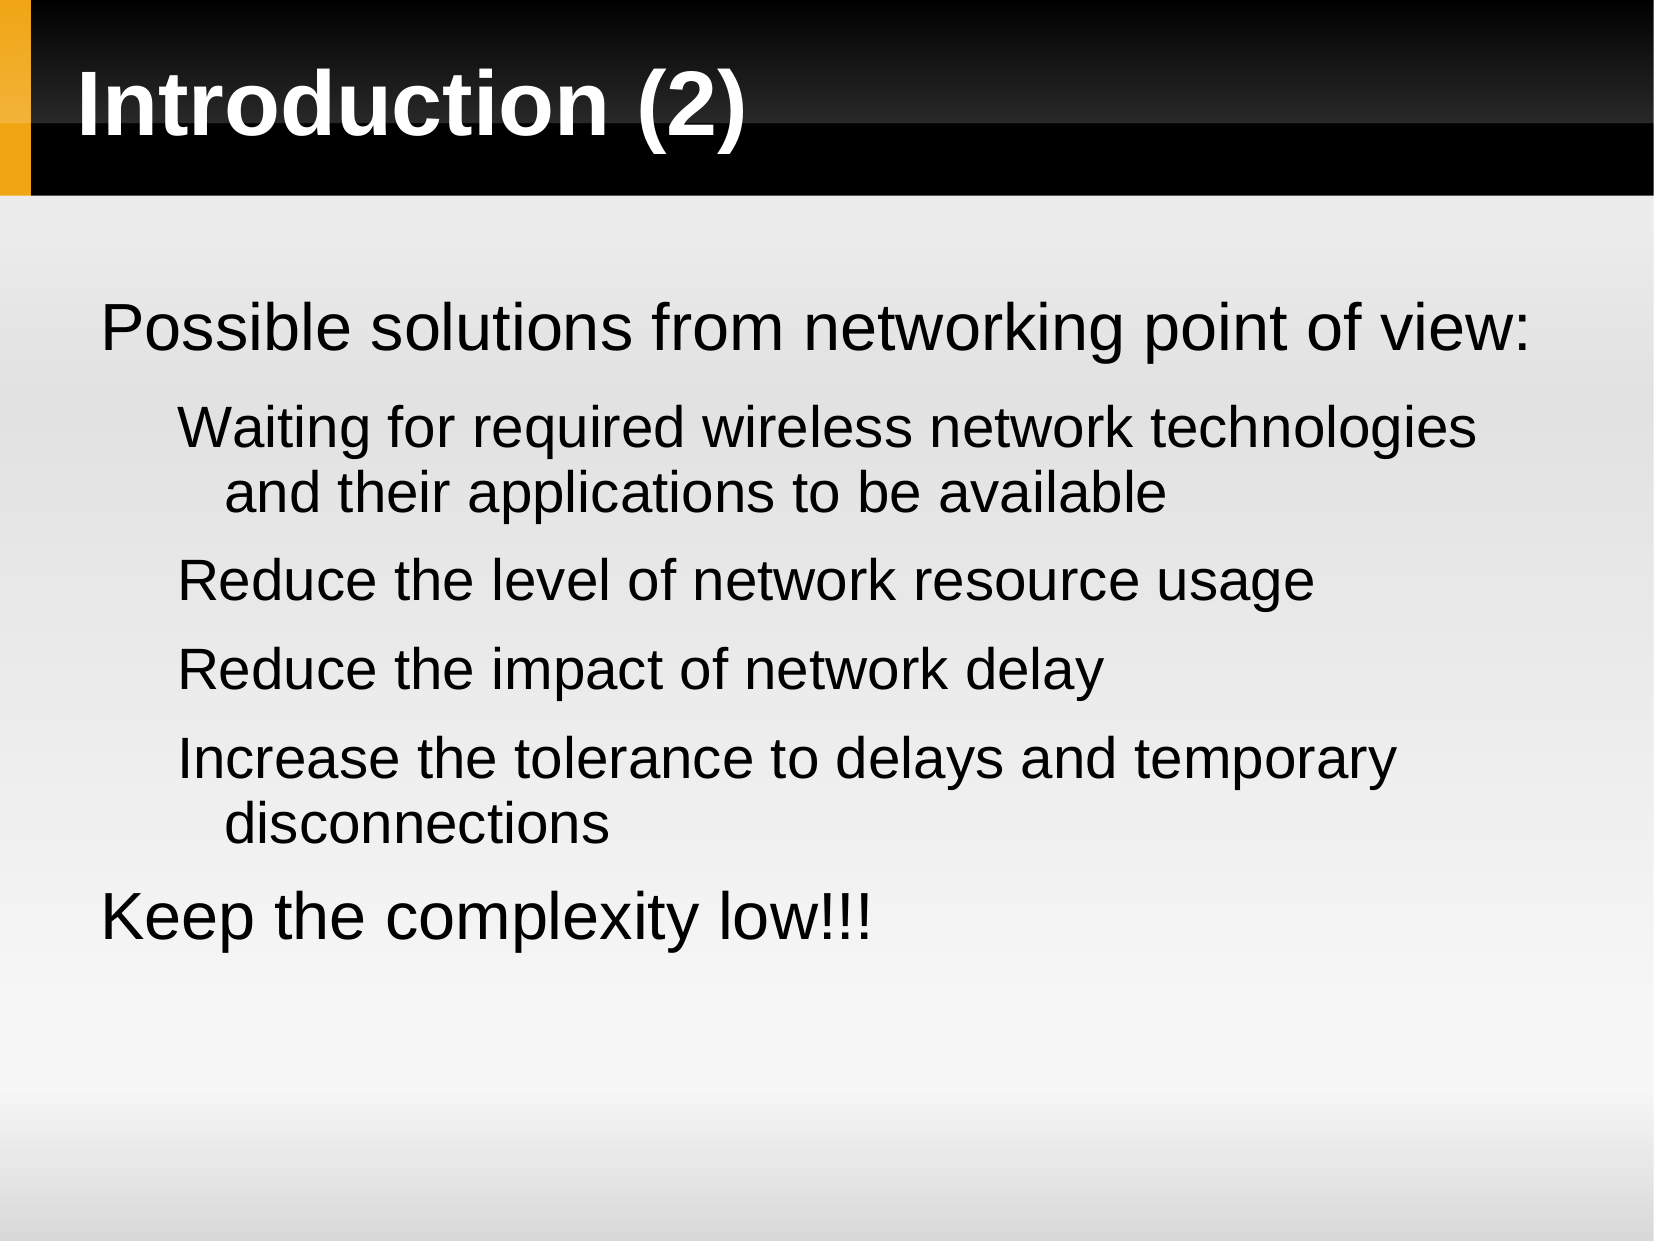

# Introduction (2)
Possible solutions from networking point of view:
Waiting for required wireless network technologies and their applications to be available
Reduce the level of network resource usage
Reduce the impact of network delay
Increase the tolerance to delays and temporary disconnections
Keep the complexity low!!!